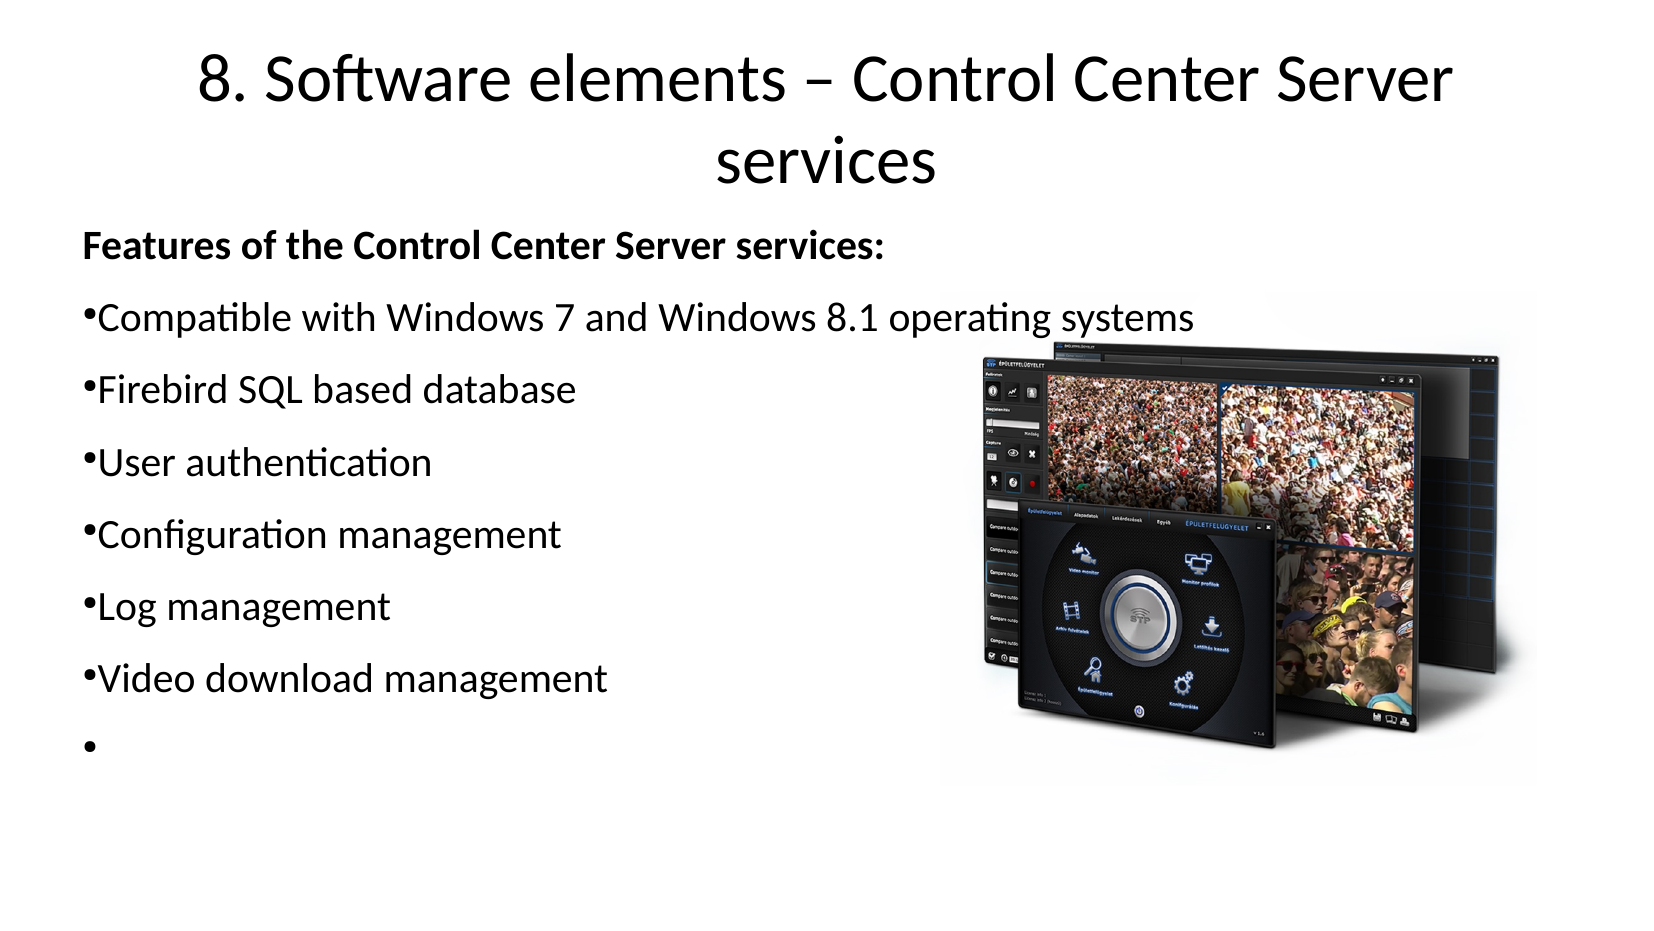

# 8. Software elements – Control Center Server services
Features of the Control Center Server services:
Compatible with Windows 7 and Windows 8.1 operating systems
Firebird SQL based database
User authentication
Configuration management
Log management
Video download management